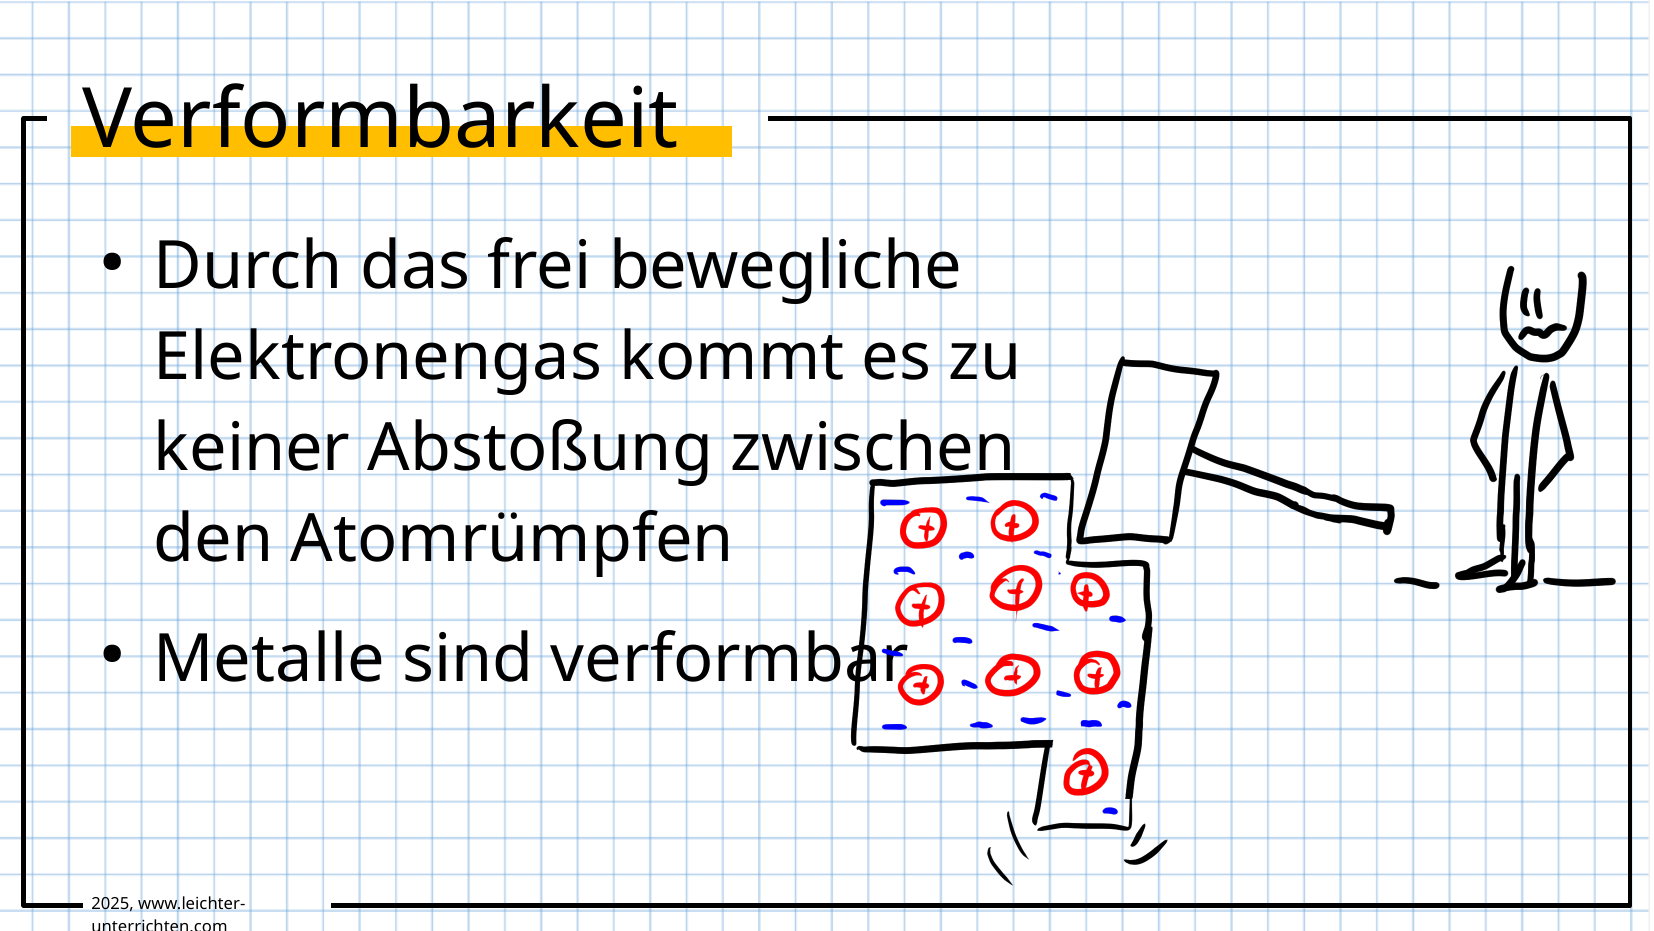

# Verformbarkeit
Durch das frei bewegliche
Elektronengas kommt es zu
keiner Abstoßung zwischen
den Atomrümpfen
Metalle sind verformbar